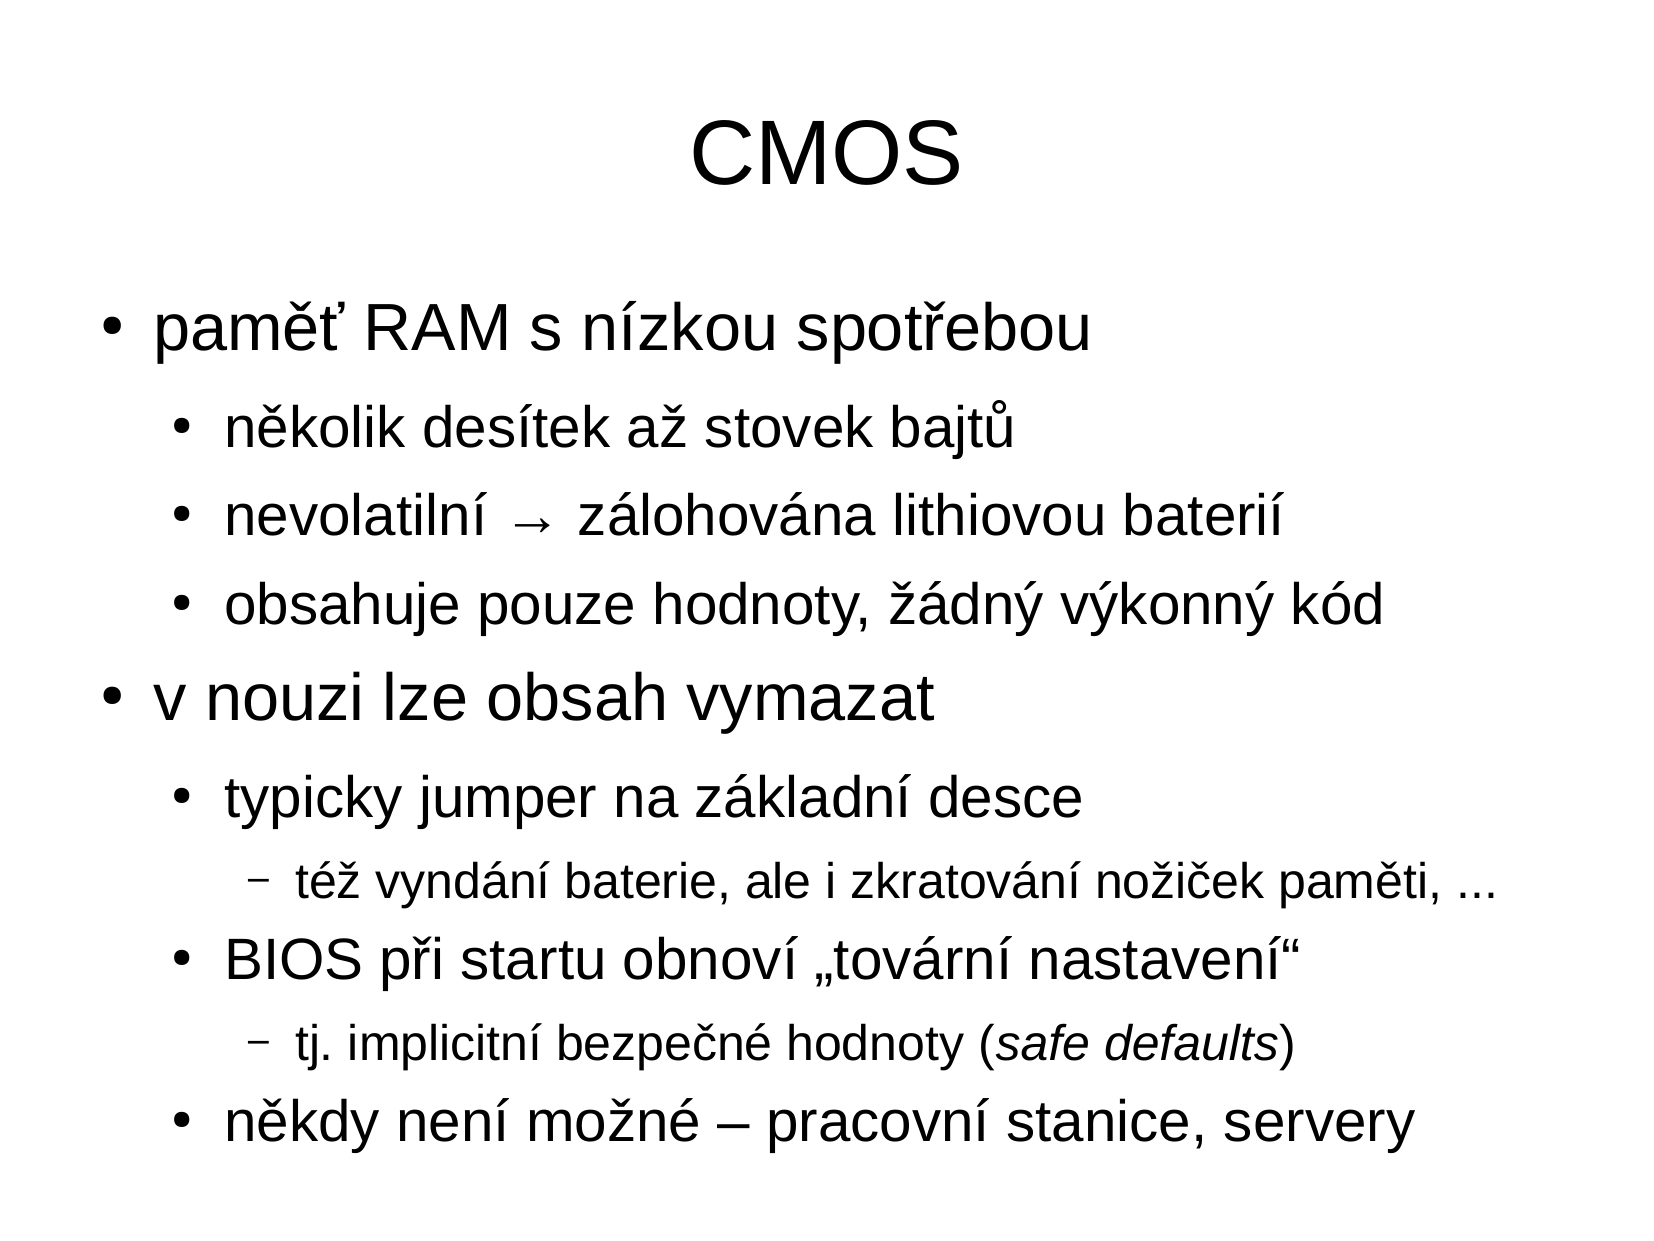

# CMOS
paměť RAM s nízkou spotřebou
několik desítek až stovek bajtů
nevolatilní → zálohována lithiovou baterií
obsahuje pouze hodnoty, žádný výkonný kód
v nouzi lze obsah vymazat
typicky jumper na základní desce
též vyndání baterie, ale i zkratování nožiček paměti, ...
BIOS při startu obnoví „tovární nastavení“
tj. implicitní bezpečné hodnoty (safe defaults)
někdy není možné – pracovní stanice, servery